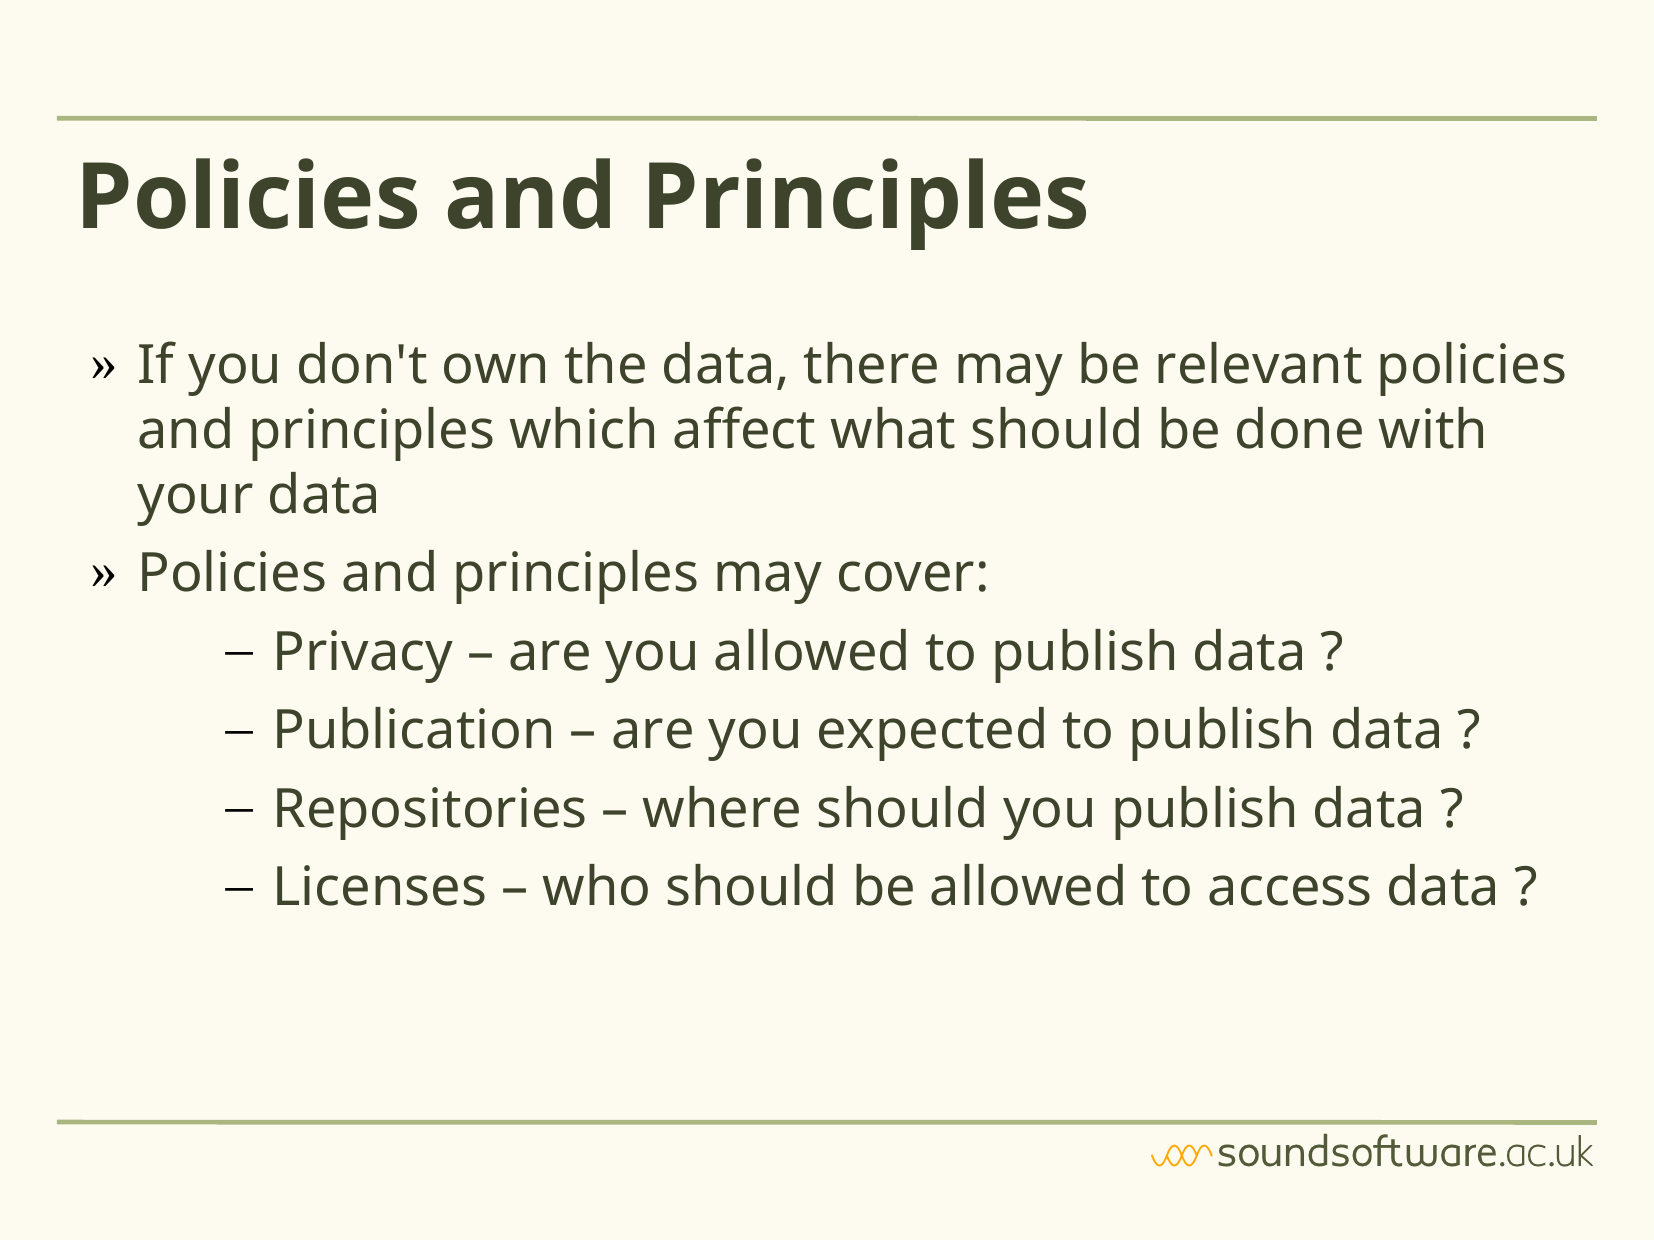

# Policies and Principles
If you don't own the data, there may be relevant policies and principles which affect what should be done with your data
Policies and principles may cover:
Privacy – are you allowed to publish data ?
Publication – are you expected to publish data ?
Repositories – where should you publish data ?
Licenses – who should be allowed to access data ?